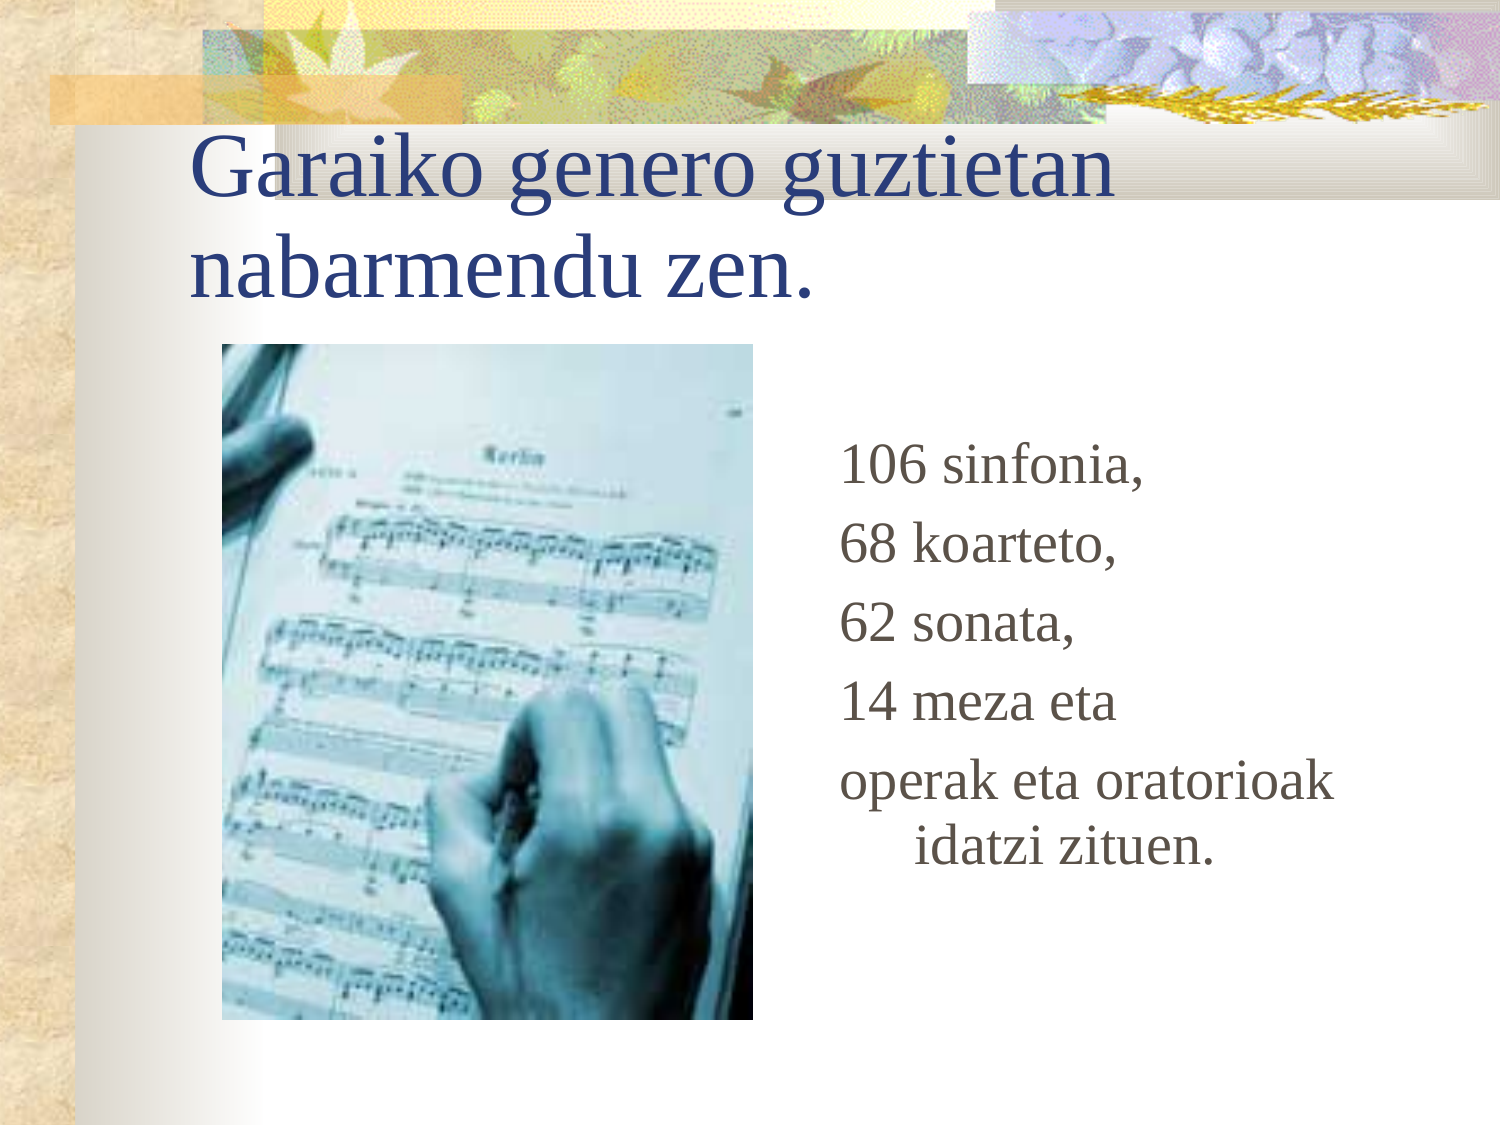

# Garaiko genero guztietan nabarmendu zen.
106 sinfonia,
68 koarteto,
62 sonata,
14 meza eta
operak eta oratorioak idatzi zituen.